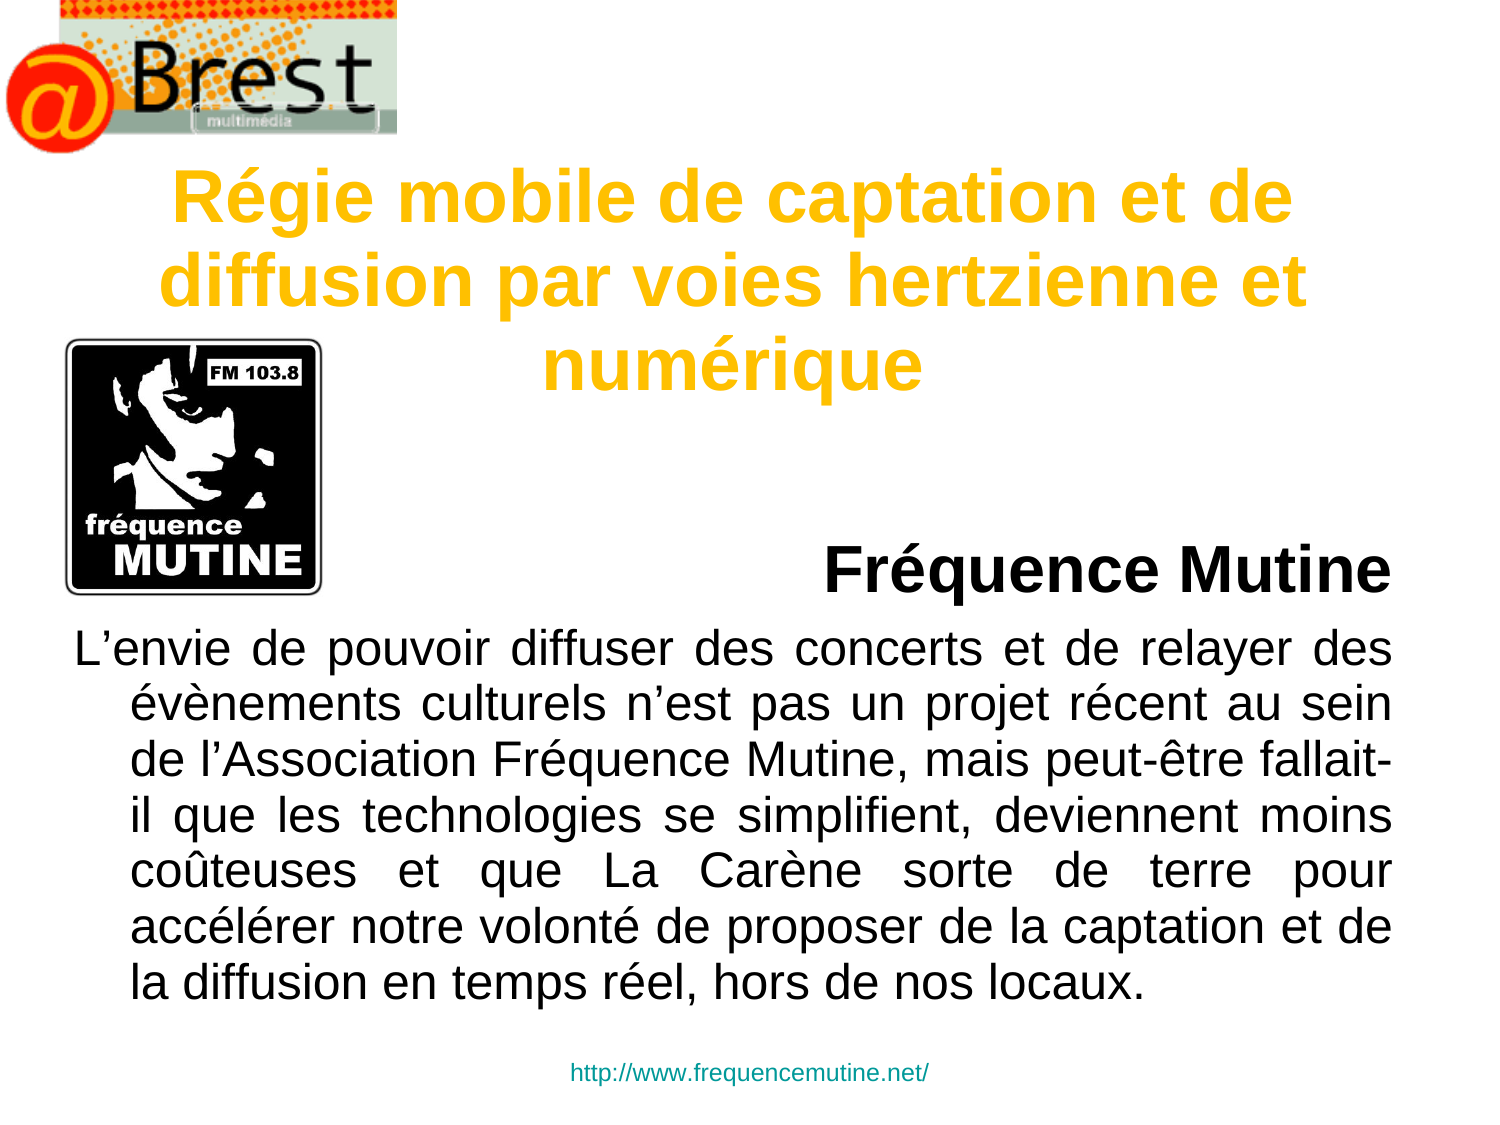

# Régie mobile de captation et de diffusion par voies hertzienne et numérique
Fréquence Mutine
L’envie de pouvoir diffuser des concerts et de relayer des évènements culturels n’est pas un projet récent au sein de l’Association Fréquence Mutine, mais peut-être fallait-il que les technologies se simplifient, deviennent moins coûteuses et que La Carène sorte de terre pour accélérer notre volonté de proposer de la captation et de la diffusion en temps réel, hors de nos locaux.
http://www.frequencemutine.net/